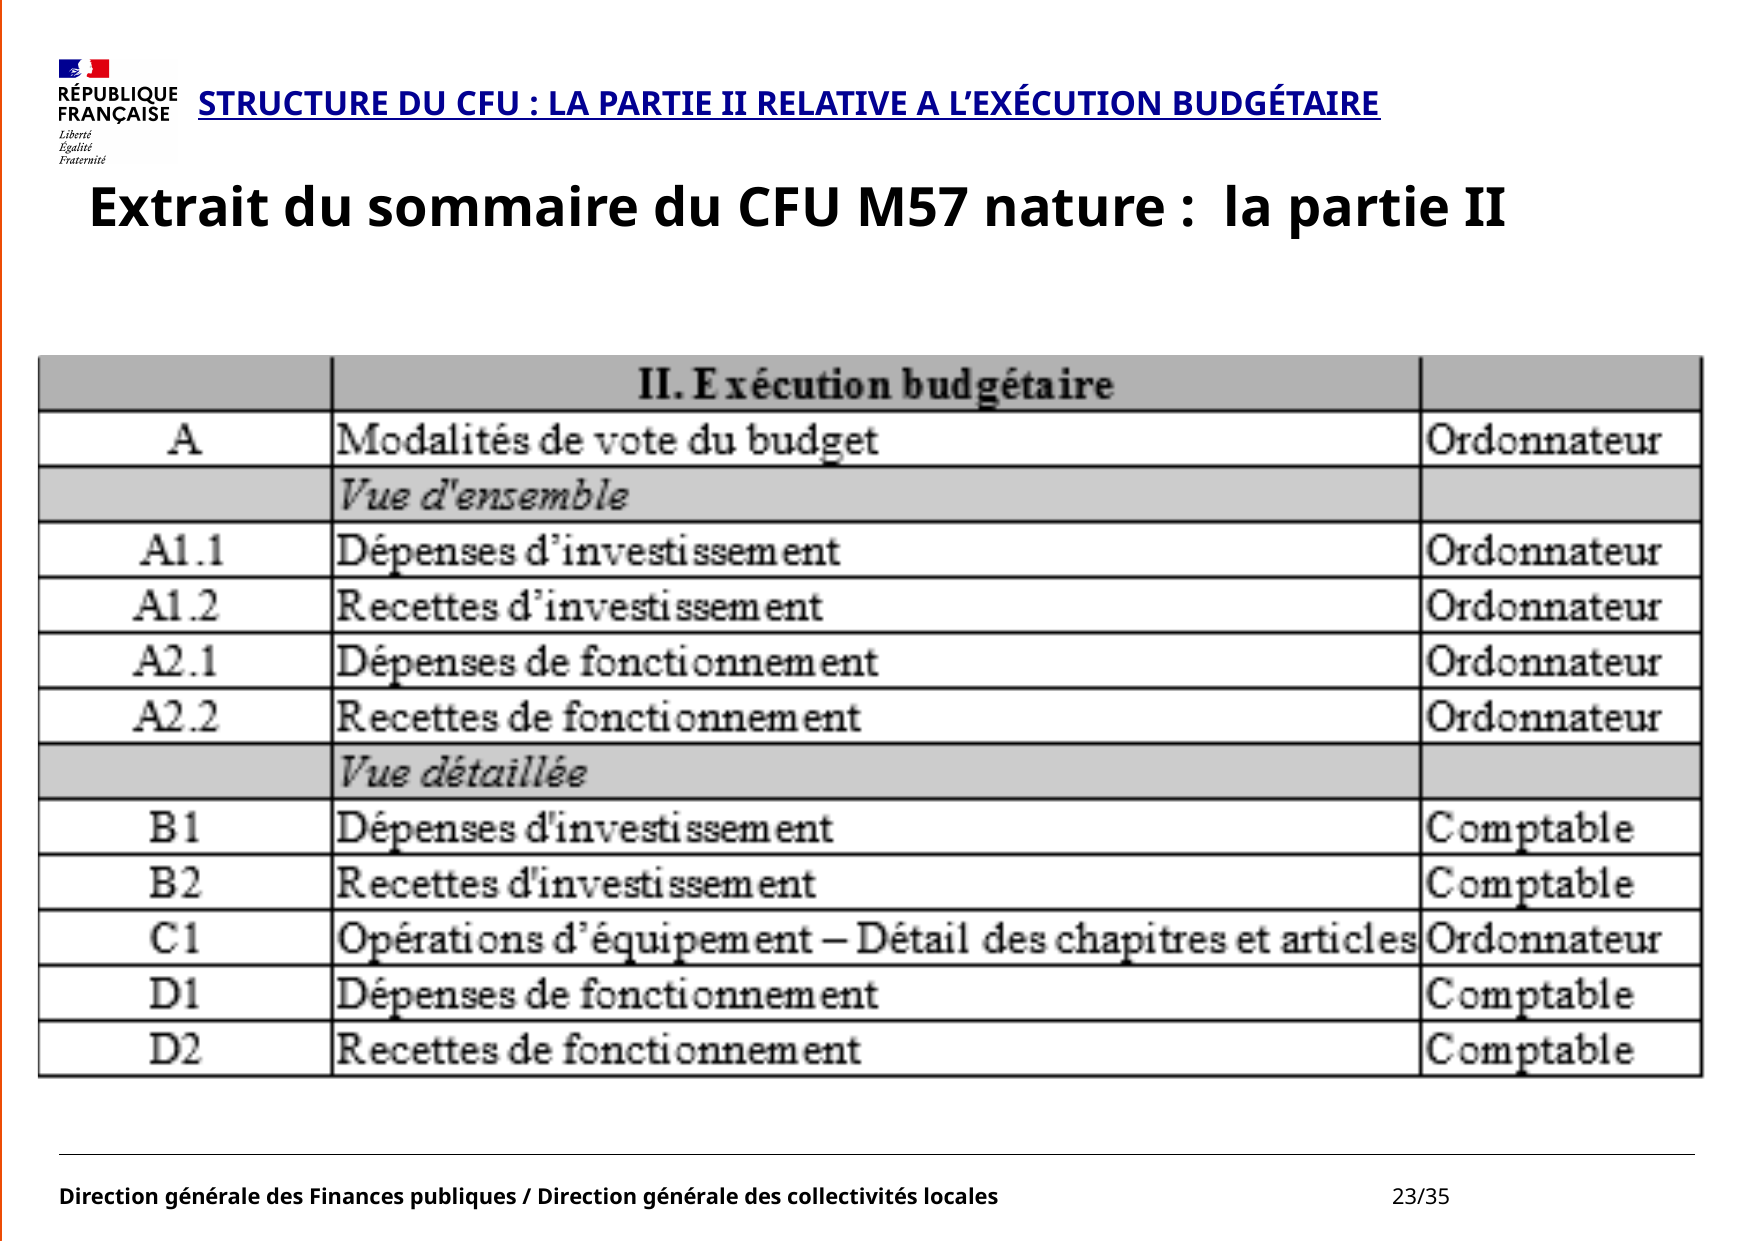

STRUCTURE DU CFU : LA PARTIE II RELATIVE A L’EXÉCUTION BUDGÉTAIRE
Extrait du sommaire du CFU M57 nature : la partie II